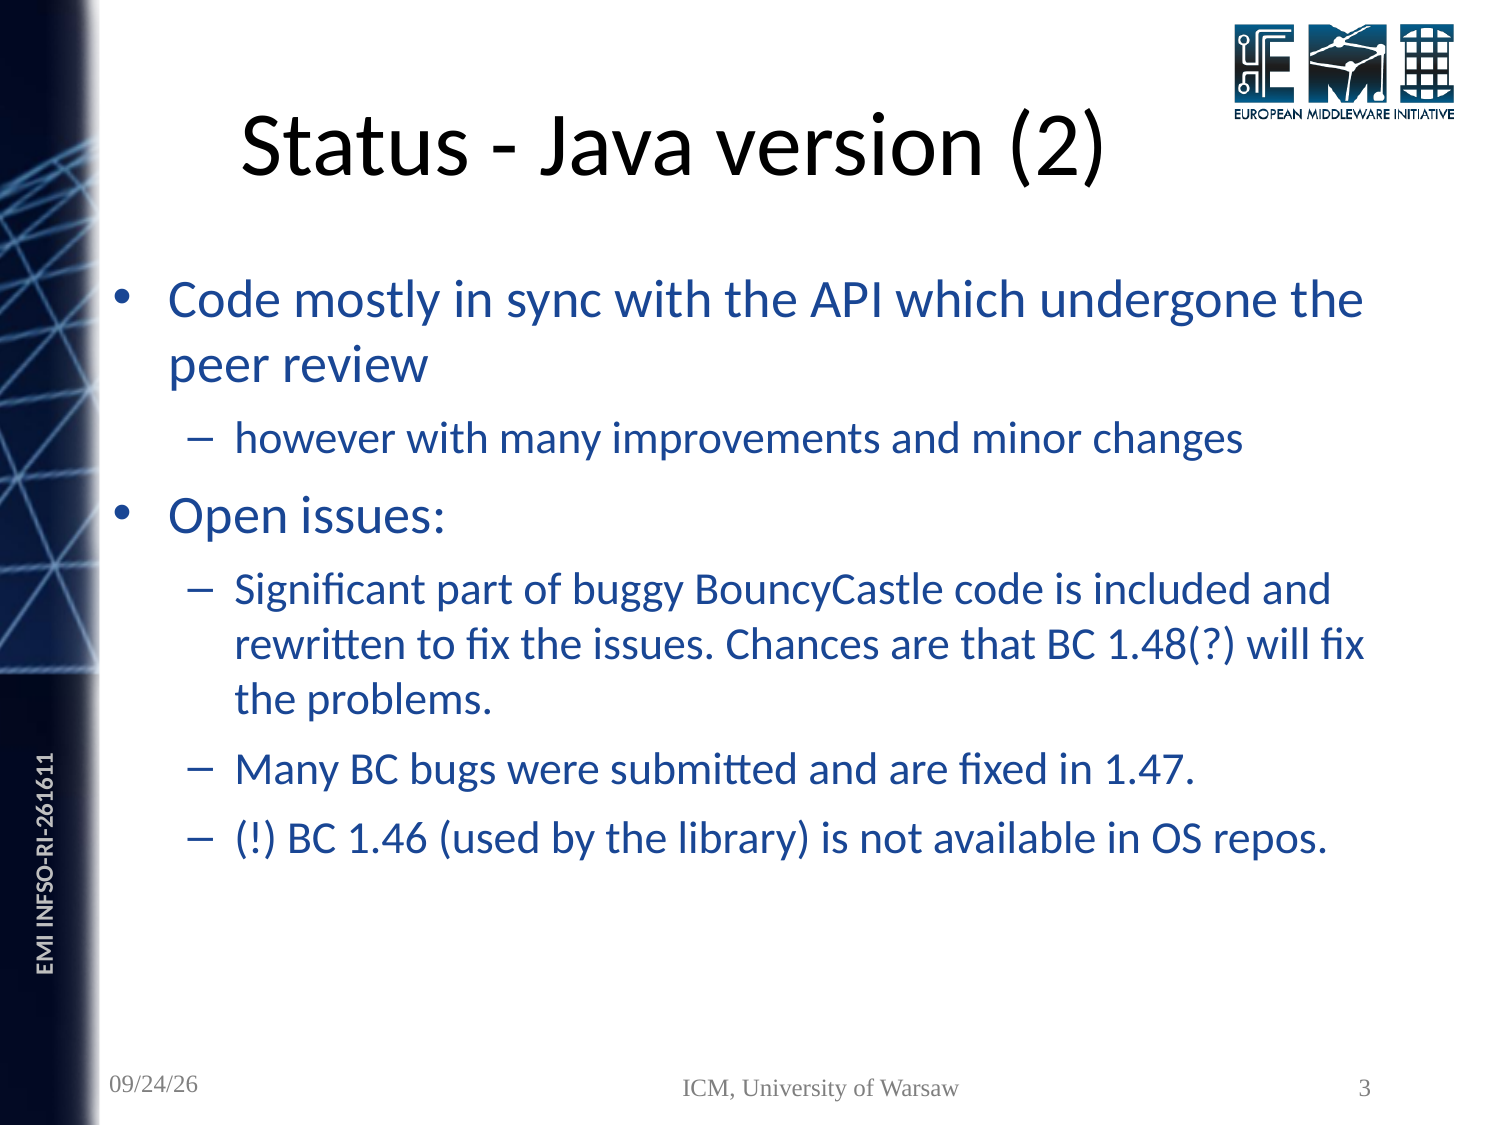

# Status - Java version (2)
Code mostly in sync with the API which undergone the peer review
however with many improvements and minor changes
Open issues:
Significant part of buggy BouncyCastle code is included and rewritten to fix the issues. Chances are that BC 1.48(?) will fix the problems.
Many BC bugs were submitted and are fixed in 1.47.
(!) BC 1.46 (used by the library) is not available in OS repos.
3